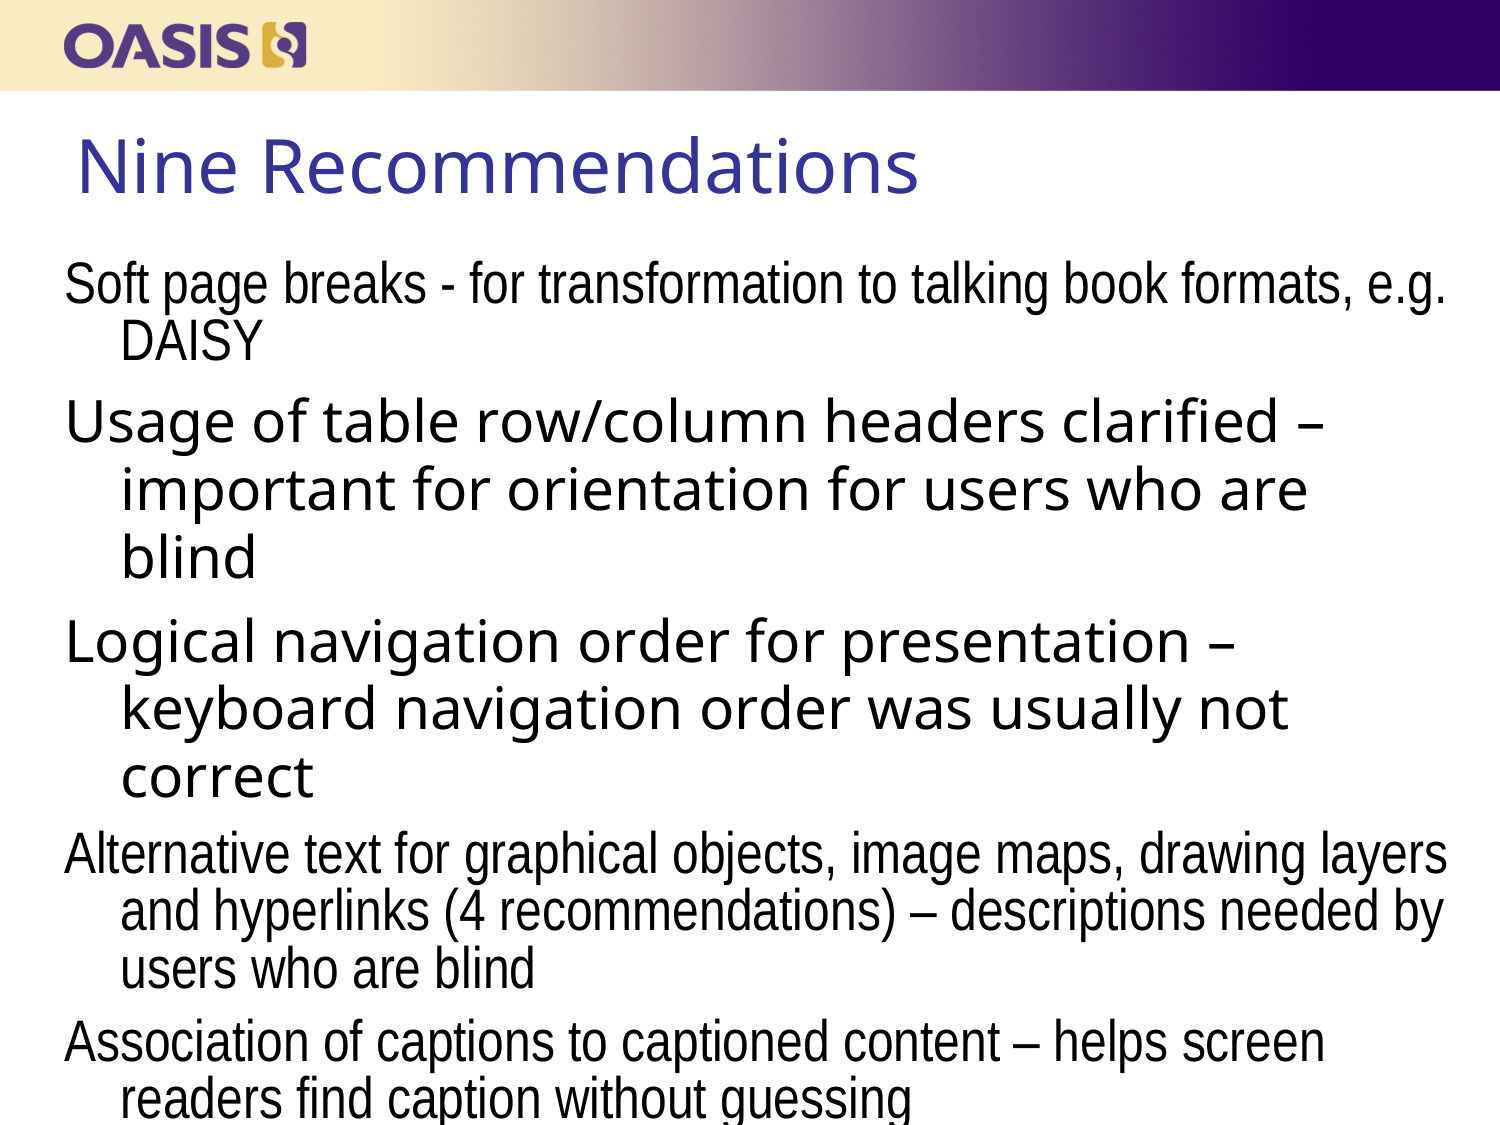

# Nine Recommendations
Soft page breaks - for transformation to talking book formats, e.g. DAISY
Usage of table row/column headers clarified – important for orientation for users who are blind
Logical navigation order for presentation – keyboard navigation order was usually not correct
Alternative text for graphical objects, image maps, drawing layers and hyperlinks (4 recommendations) – descriptions needed by users who are blind
Association of captions to captioned content – helps screen readers find caption without guessing
Tables as first class presentation objects – helps navigation through tables by users who are blind